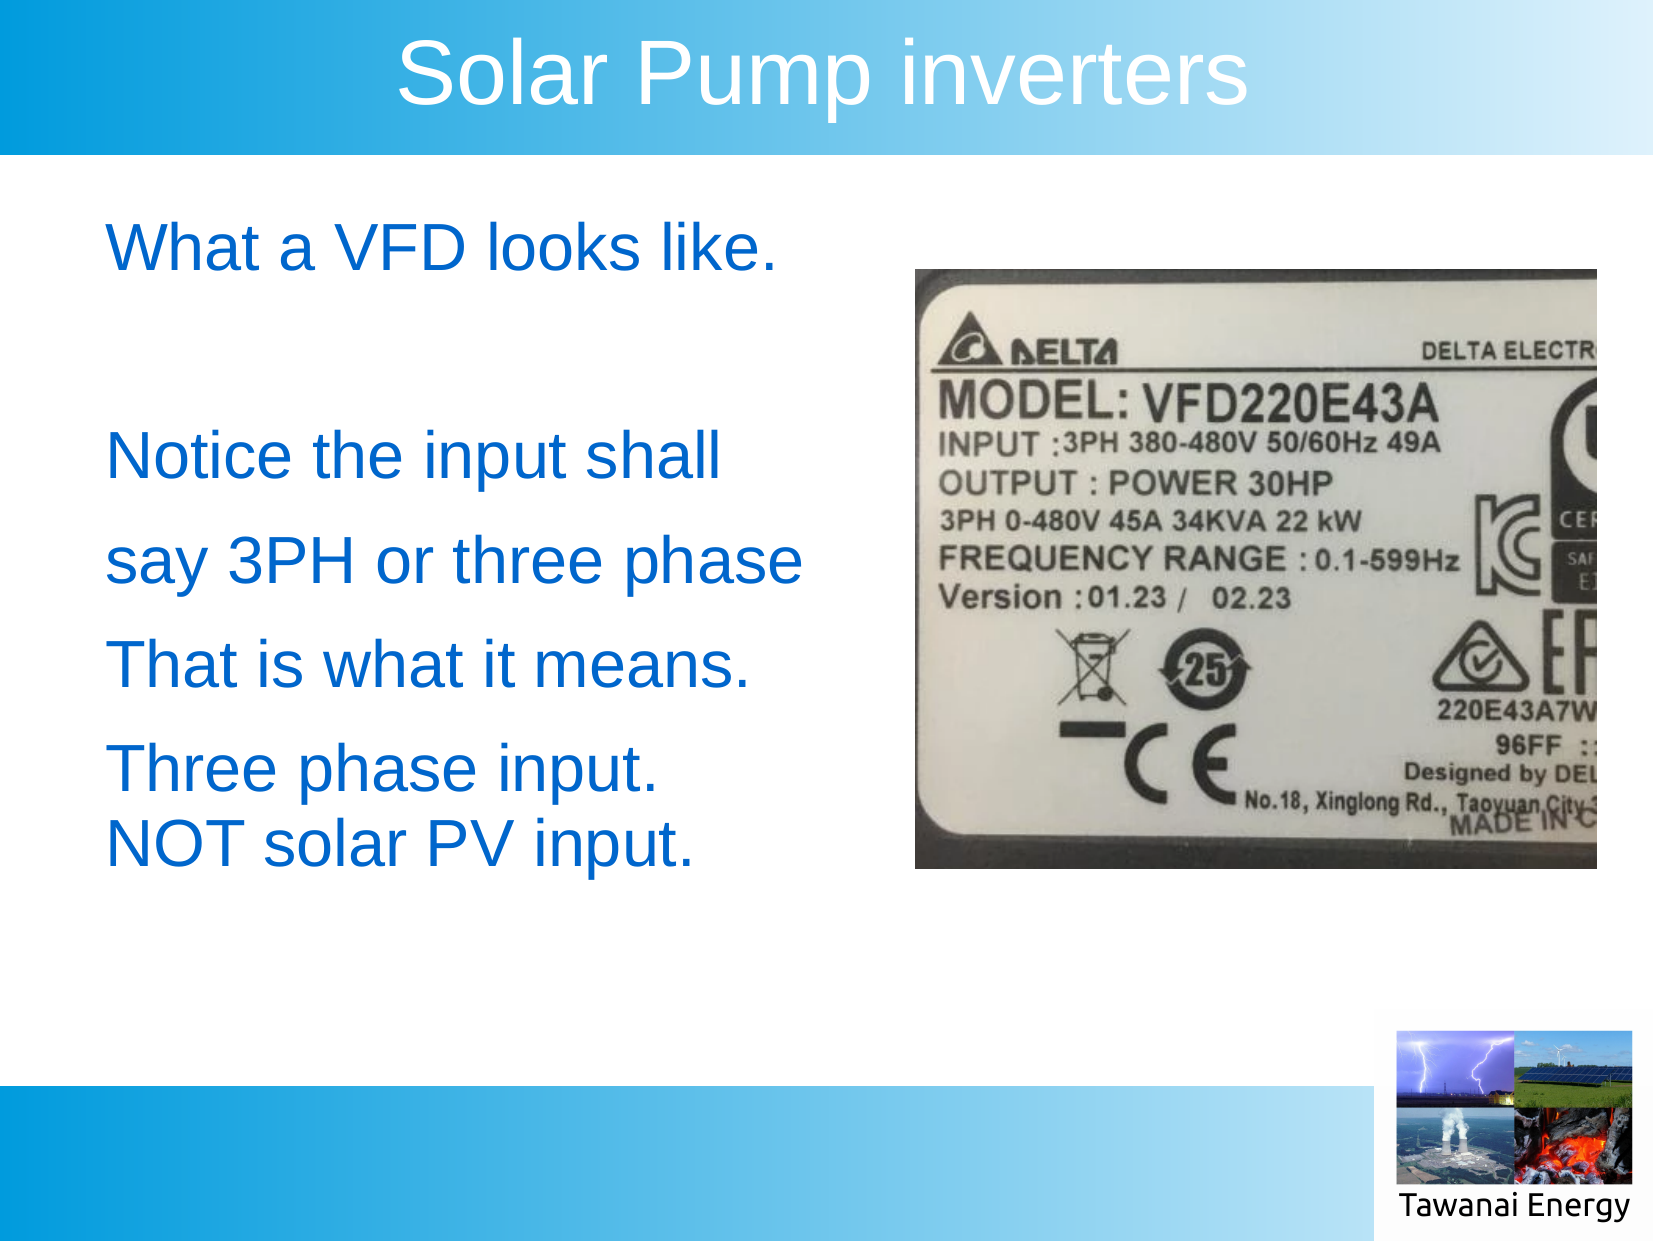

# Solar Pump inverters
What a VFD looks like.
Notice the input shall
say 3PH or three phase
That is what it means.
Three phase input.
NOT solar PV input.